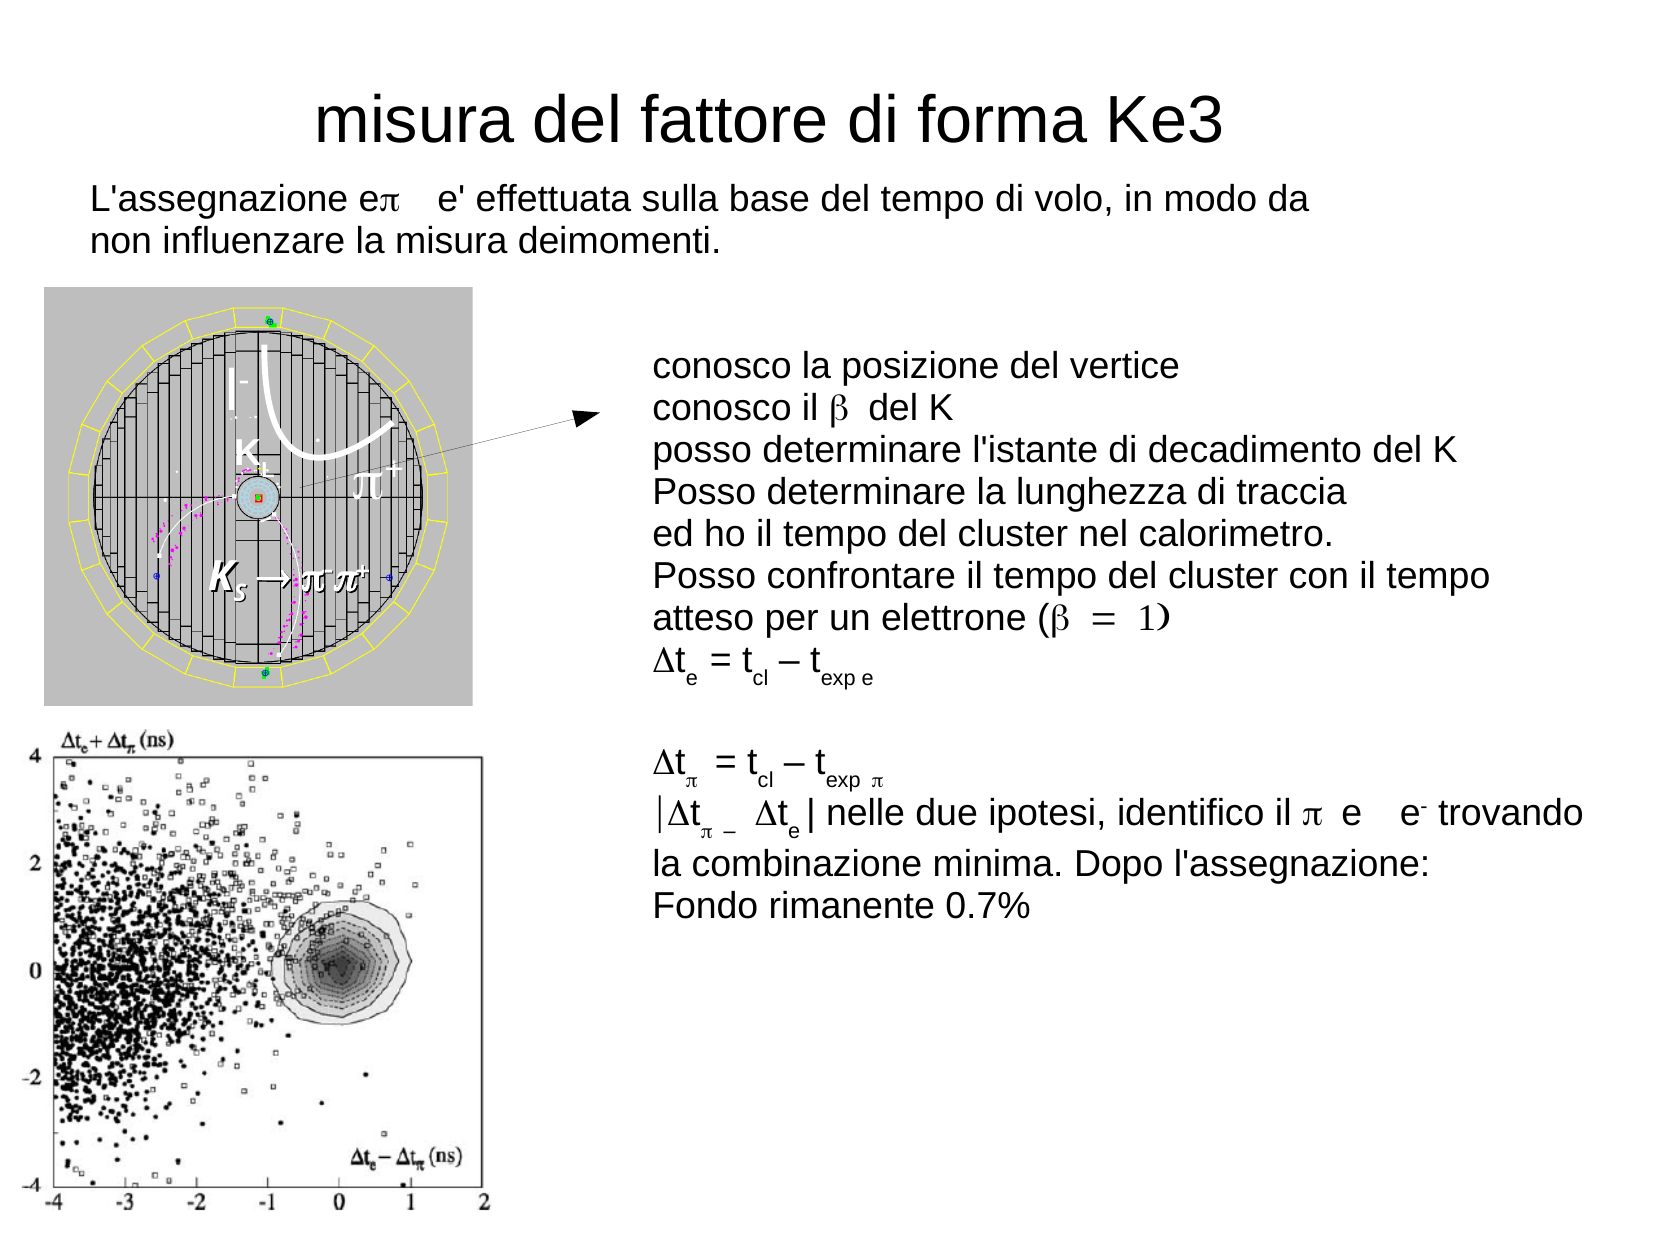

misura del fattore di forma Ke3
L'assegnazione ep e' effettuata sulla base del tempo di volo, in modo da non influenzare la misura deimomenti.
conosco la posizione del vertice
conosco il b del K
posso determinare l'istante di decadimento del K
Posso determinare la lunghezza di traccia
ed ho il tempo del cluster nel calorimetro.
Posso confrontare il tempo del cluster con il tempo
atteso per un elettrone (b = 1)
Dte = tcl – texp e
Dtp = tcl – texp p
|Dtp – Dte | nelle due ipotesi, identifico il p e e- trovando la combinazione minima. Dopo l'assegnazione:
Fondo rimanente 0.7%
l-
KL
p+
KS  p